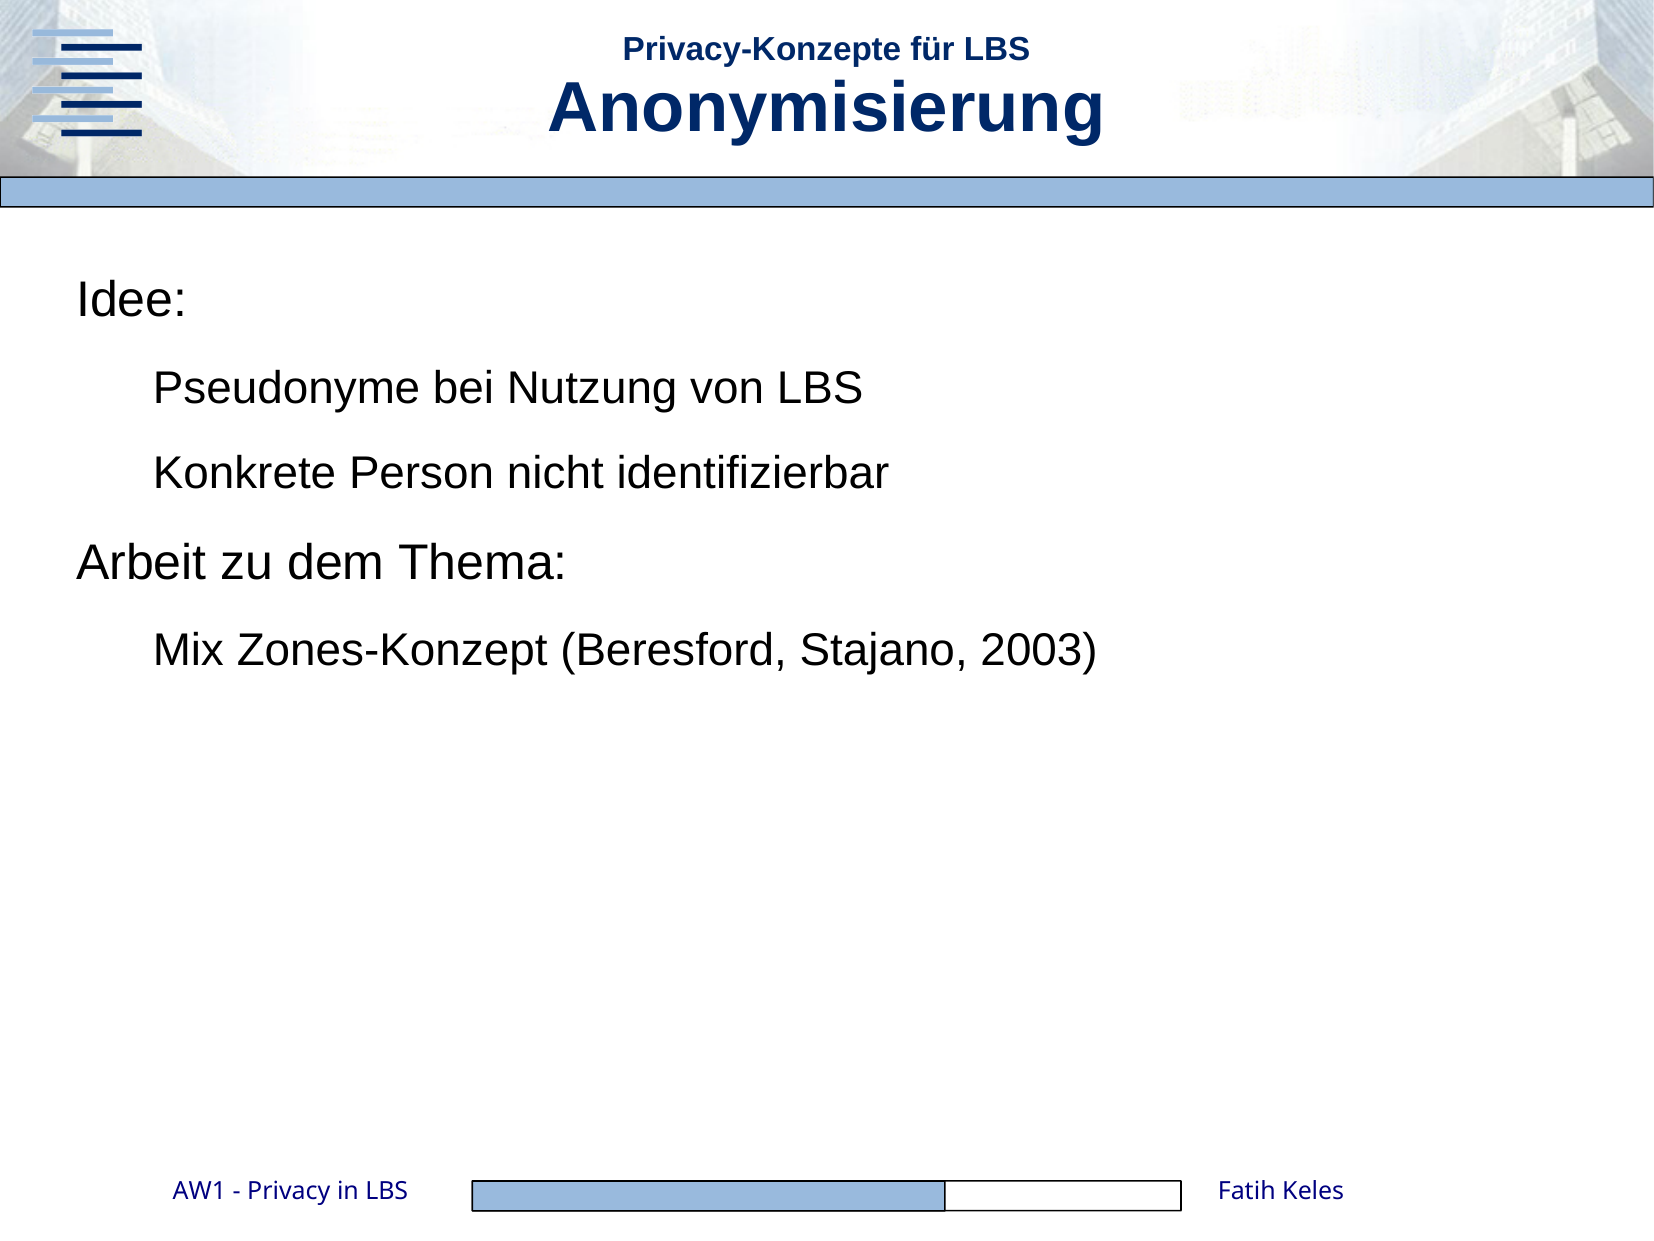

# Privacy-Konzepte für LBS Anonymisierung
Idee:
Pseudonyme bei Nutzung von LBS
Konkrete Person nicht identifizierbar
Arbeit zu dem Thema:
Mix Zones-Konzept (Beresford, Stajano, 2003)